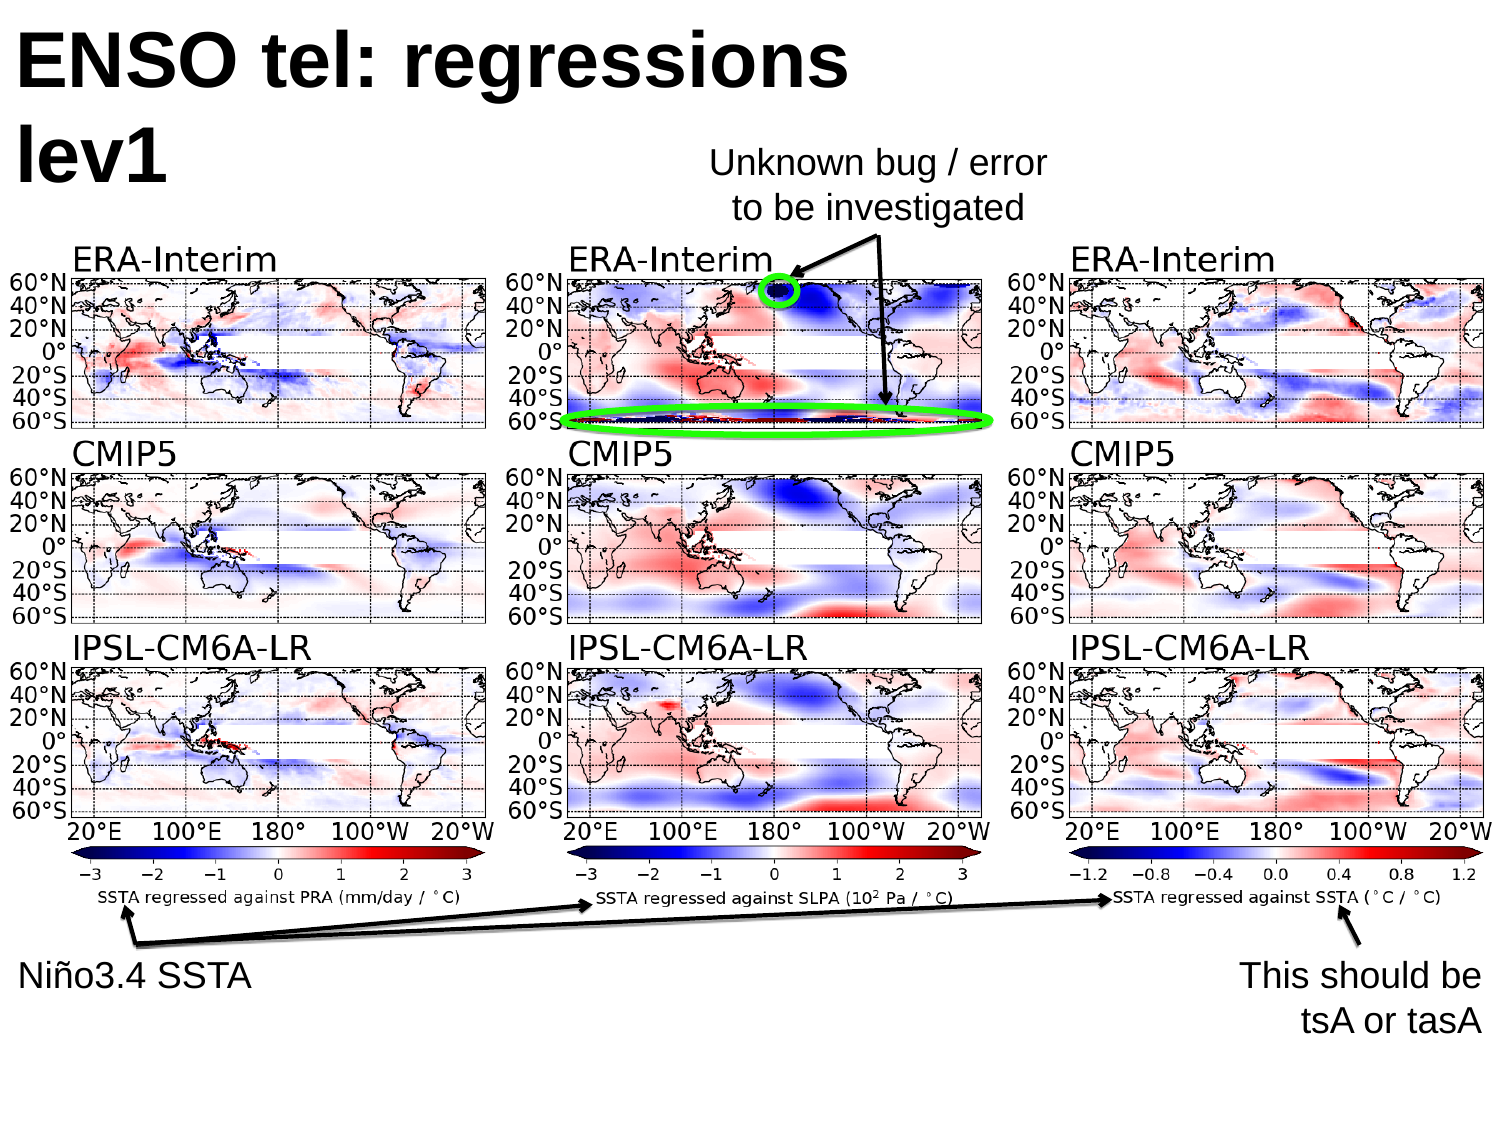

# ENSO tel: regressions lev1
Unknown bug / error
to be investigated
Niño3.4 SSTA
This should be tsA or tasA